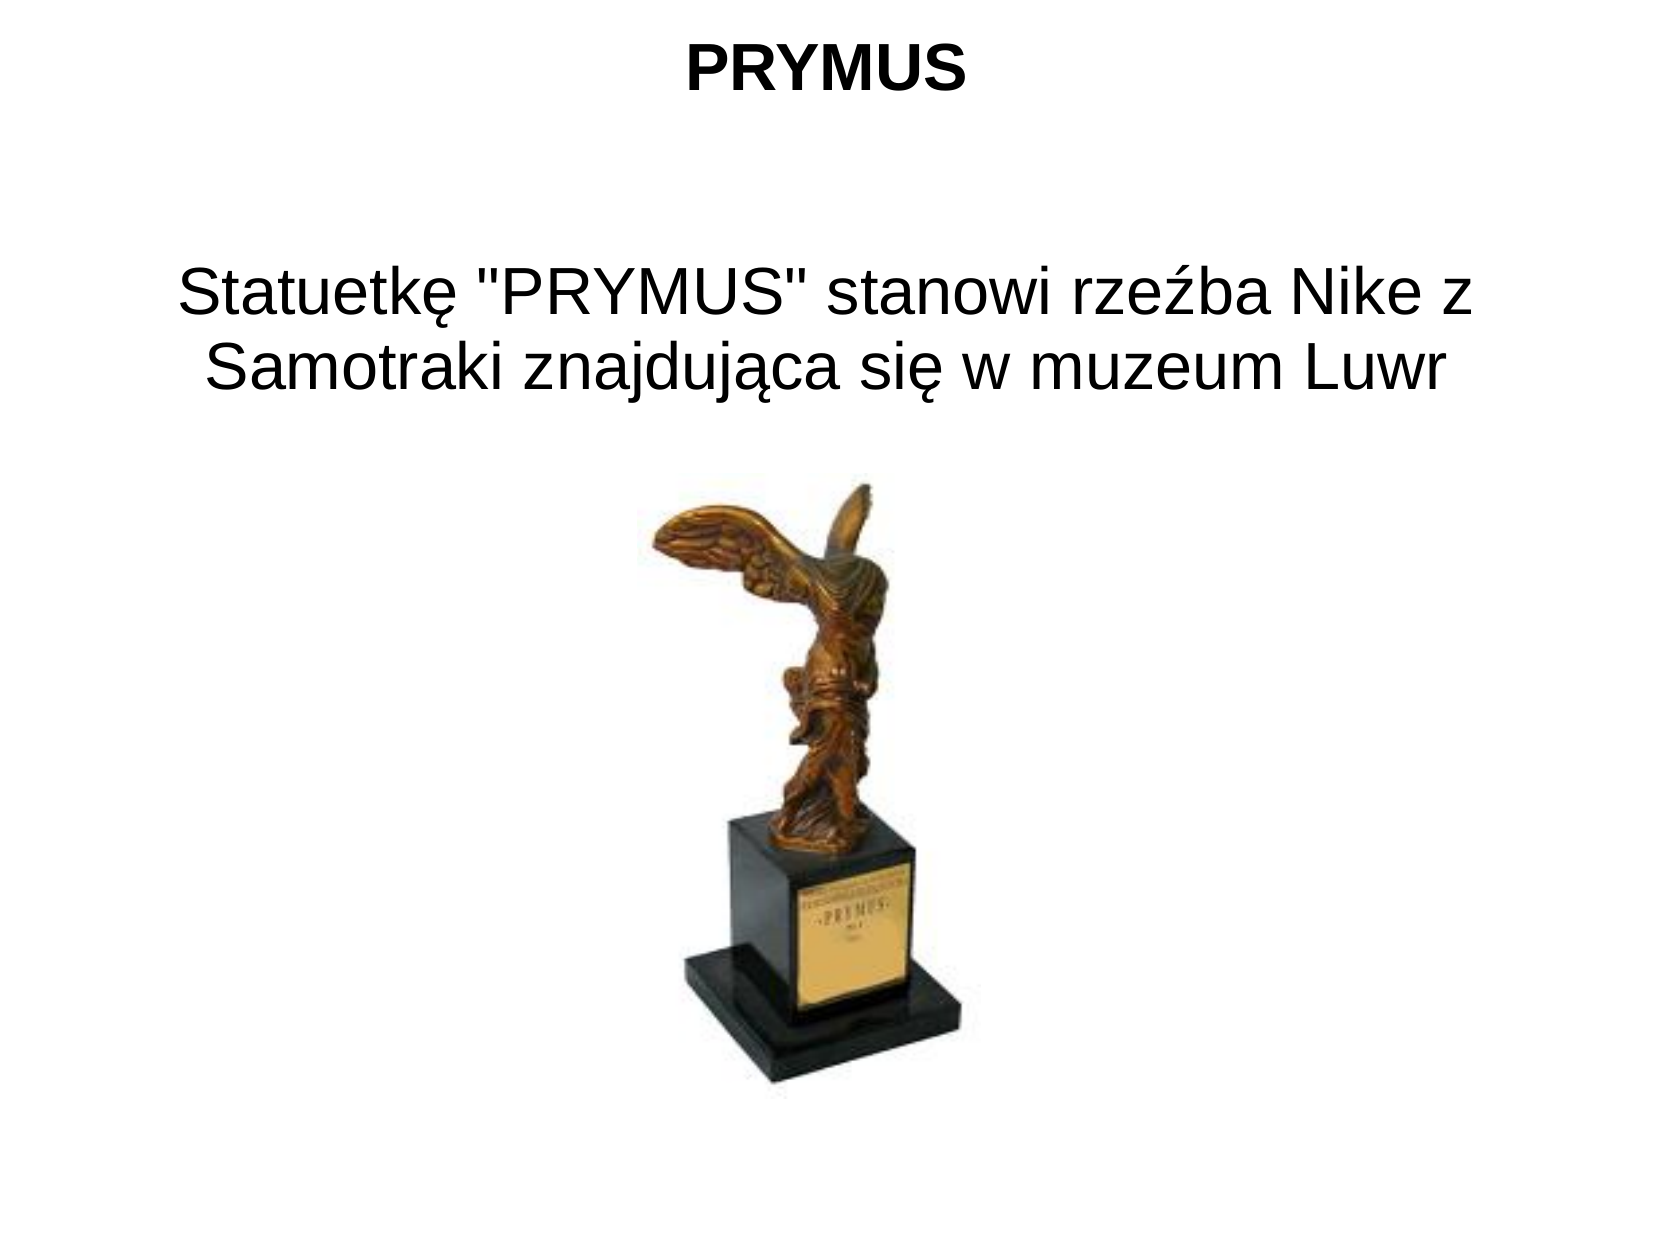

# PRYMUS
Statuetkę "PRYMUS" stanowi rzeźba Nike z Samotraki znajdująca się w muzeum Luwr